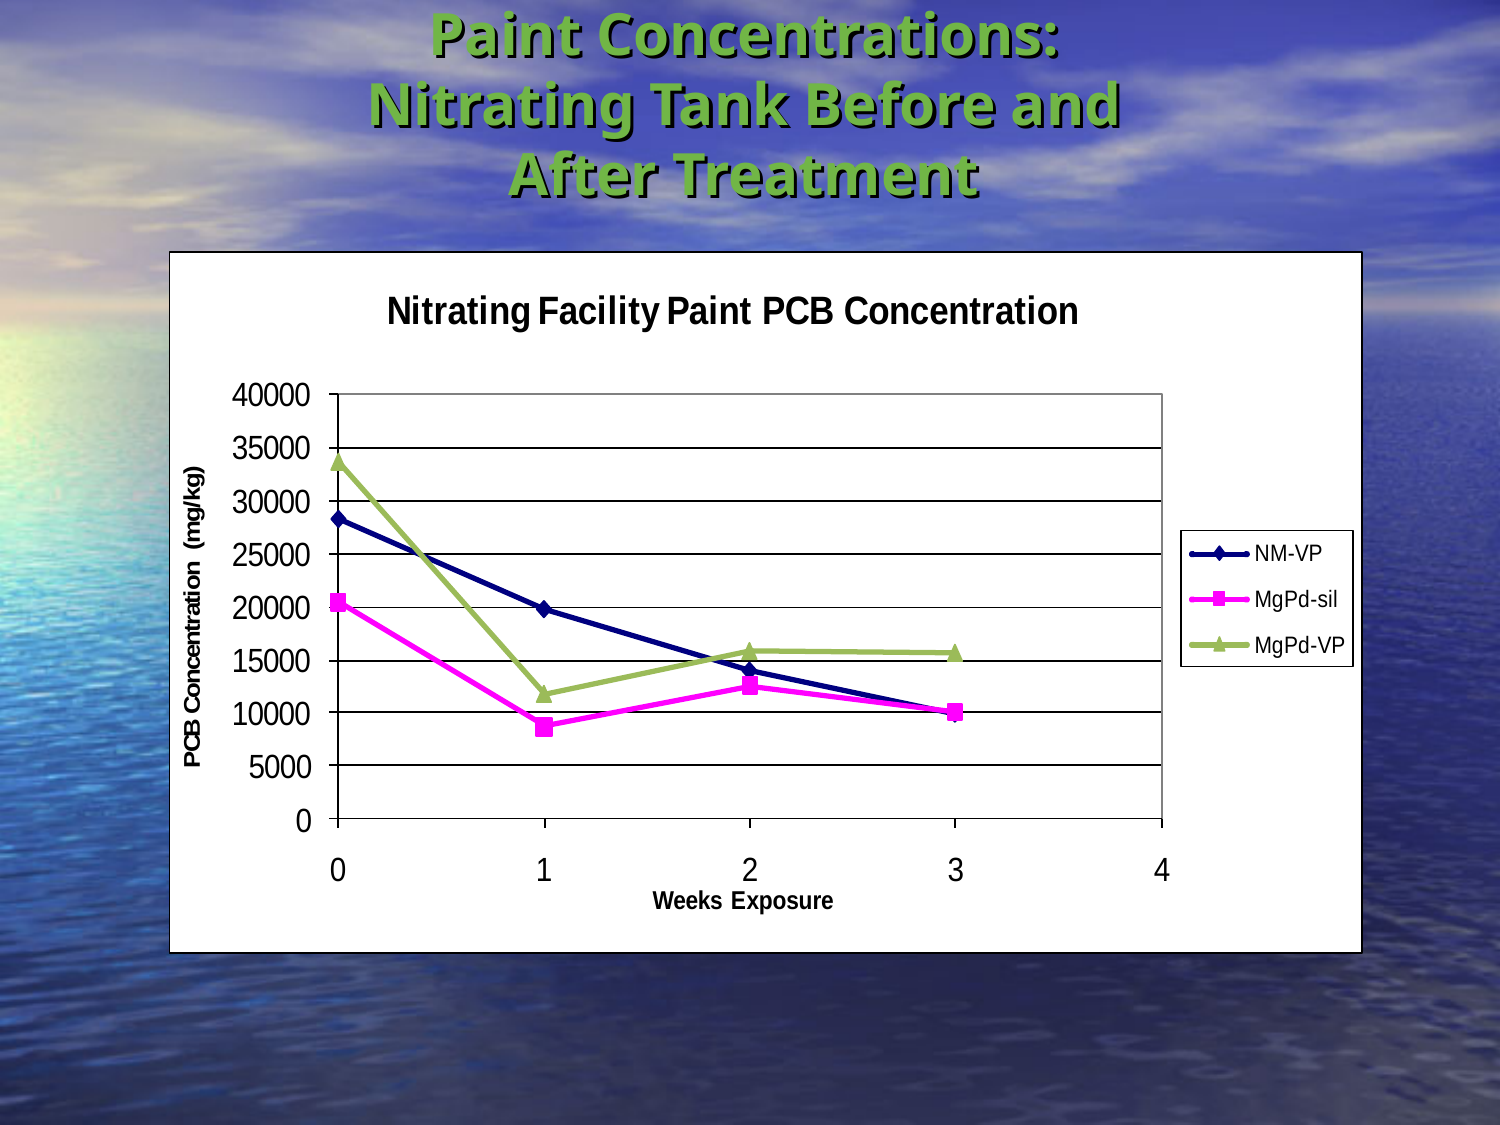

# Paint Concentrations: Nitrating Tank Before and After Treatment